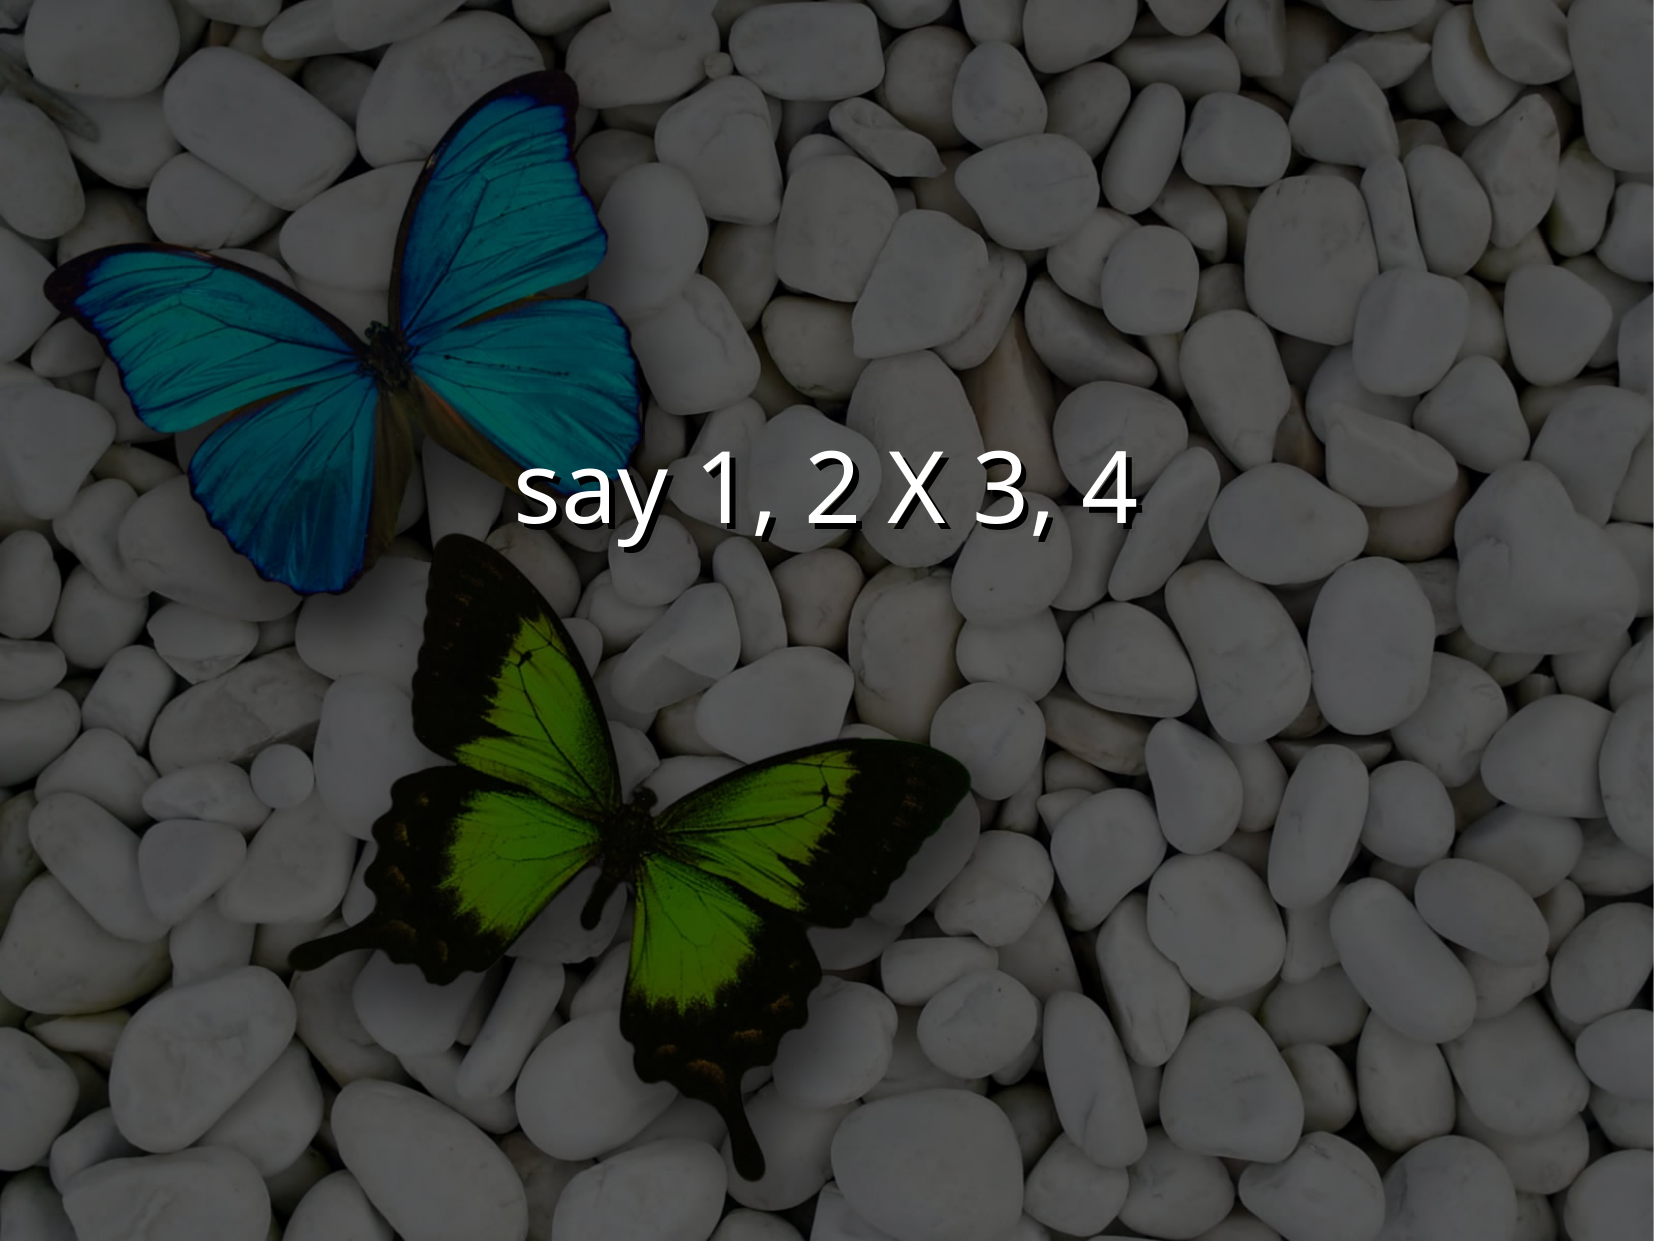

#
say 1, 2 X 3, 4